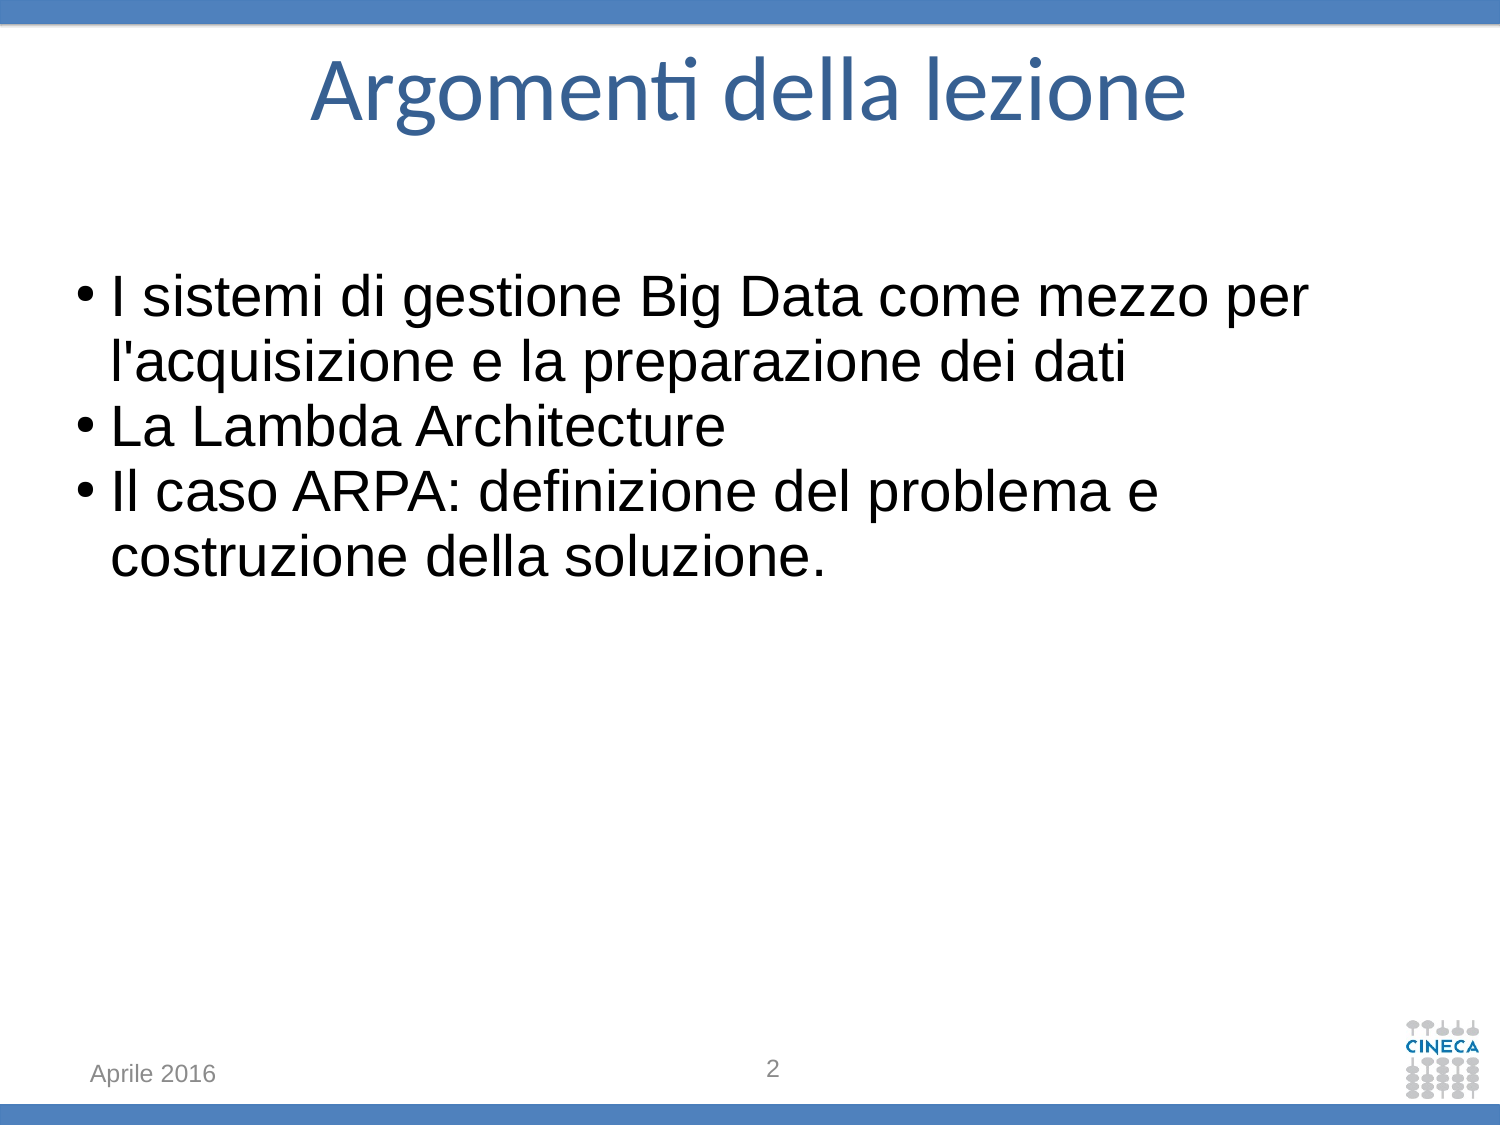

Argomenti della lezione
# I sistemi di gestione Big Data come mezzo per l'acquisizione e la preparazione dei dati
La Lambda Architecture
Il caso ARPA: definizione del problema e costruzione della soluzione.
Aprile 2016